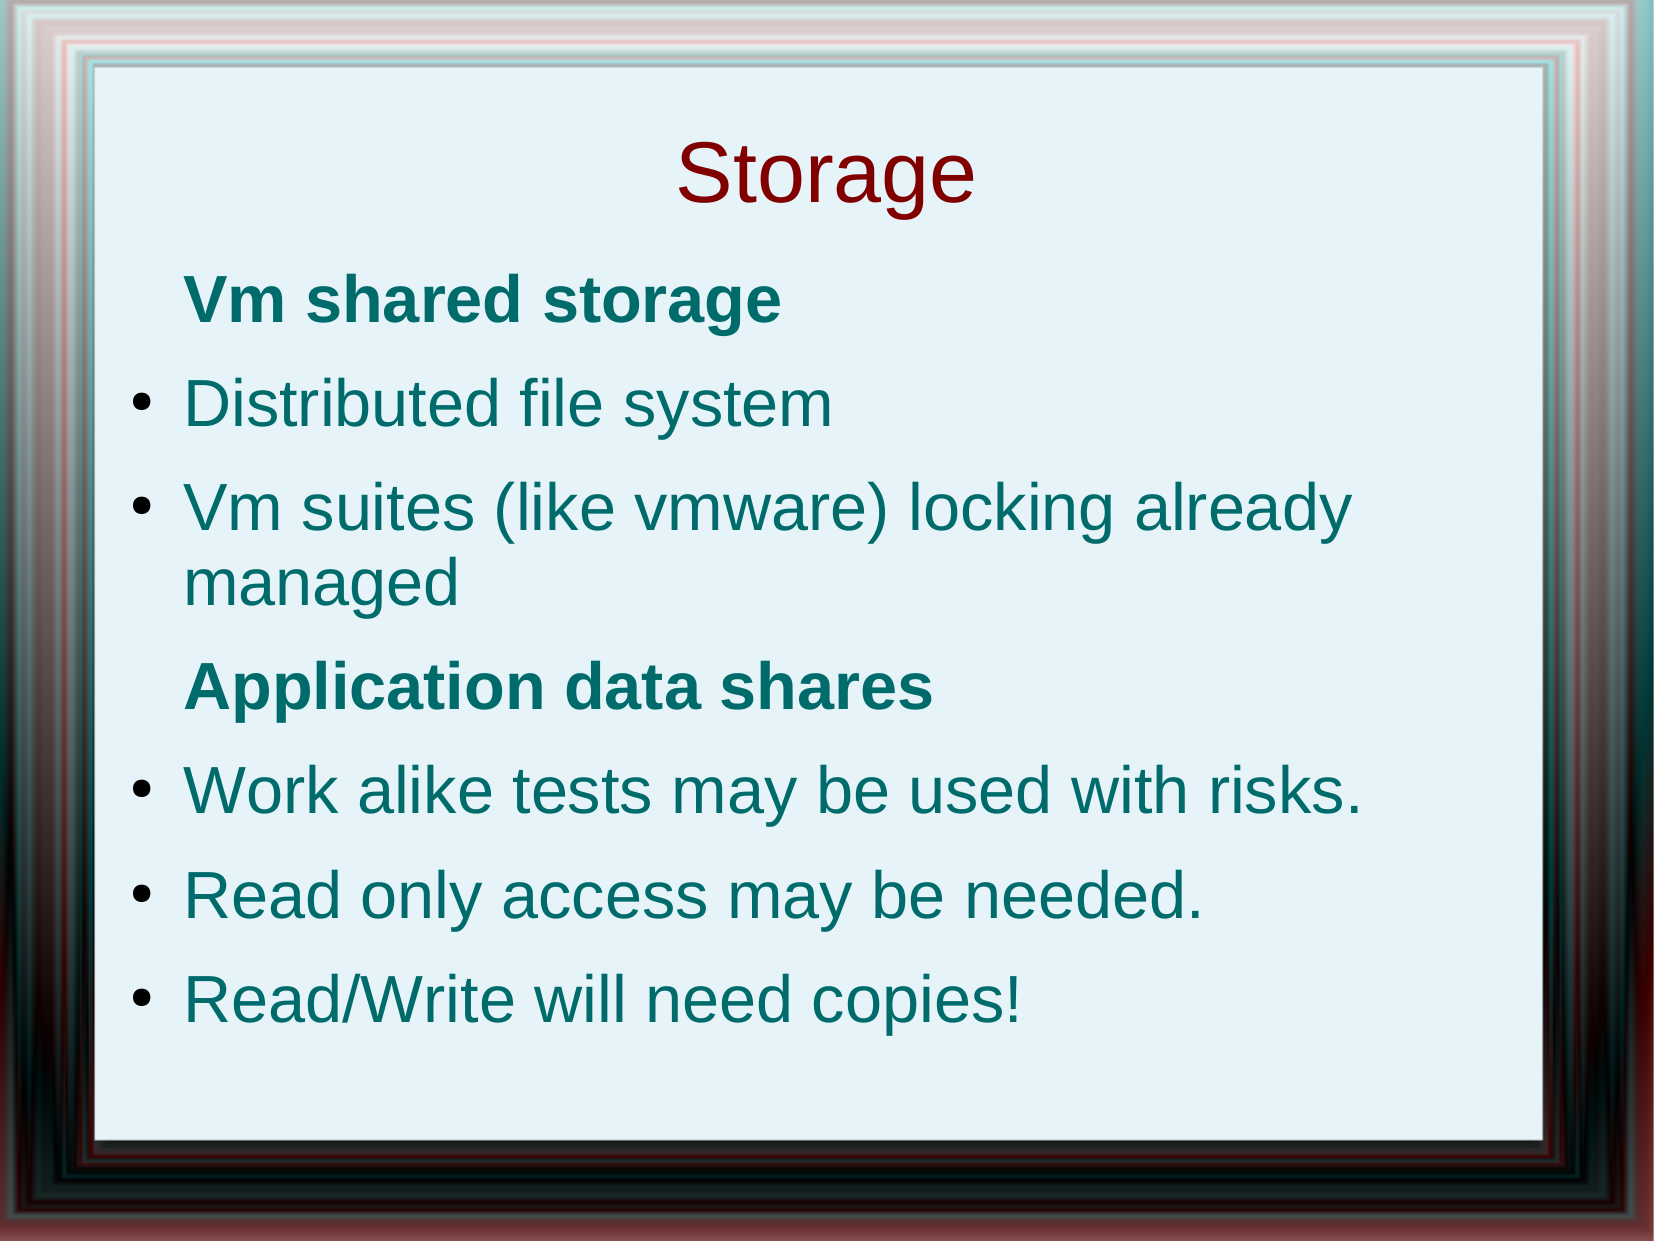

# Storage
Vm shared storage
Distributed file system
Vm suites (like vmware) locking already managed
Application data shares
Work alike tests may be used with risks.
Read only access may be needed.
Read/Write will need copies!